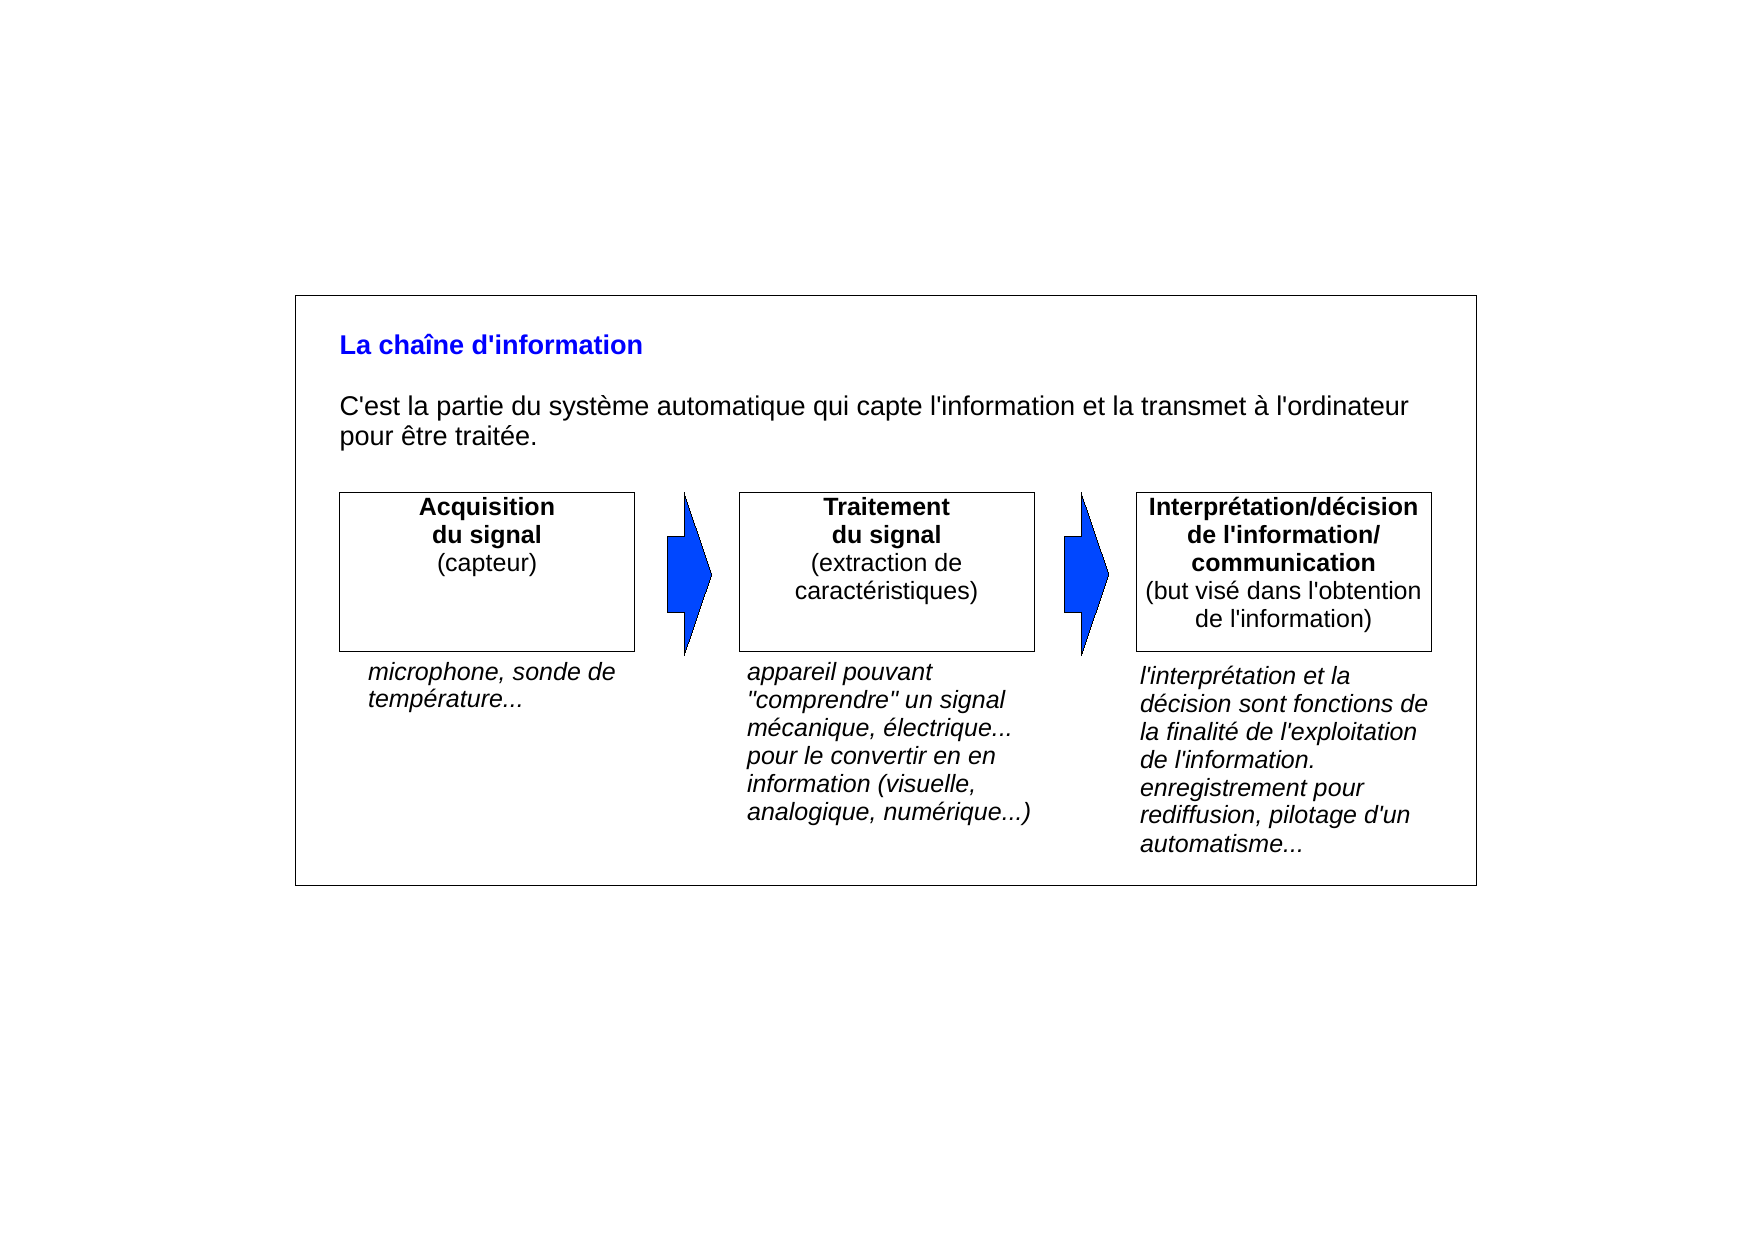

La chaîne d'information
C'est la partie du système automatique qui capte l'information et la transmet à l'ordinateur pour être traitée.
Acquisition
du signal
(capteur)
microphone, sonde de température...
Traitement
du signal
(extraction de caractéristiques)
appareil pouvant "comprendre" un signal mécanique, électrique... pour le convertir en en information (visuelle, analogique, numérique...)
Interprétation/décision
de l'information/
communication
(but visé dans l'obtention de l'information)
l'interprétation et la décision sont fonctions de la finalité de l'exploitation de l'information. enregistrement pour rediffusion, pilotage d'un automatisme...